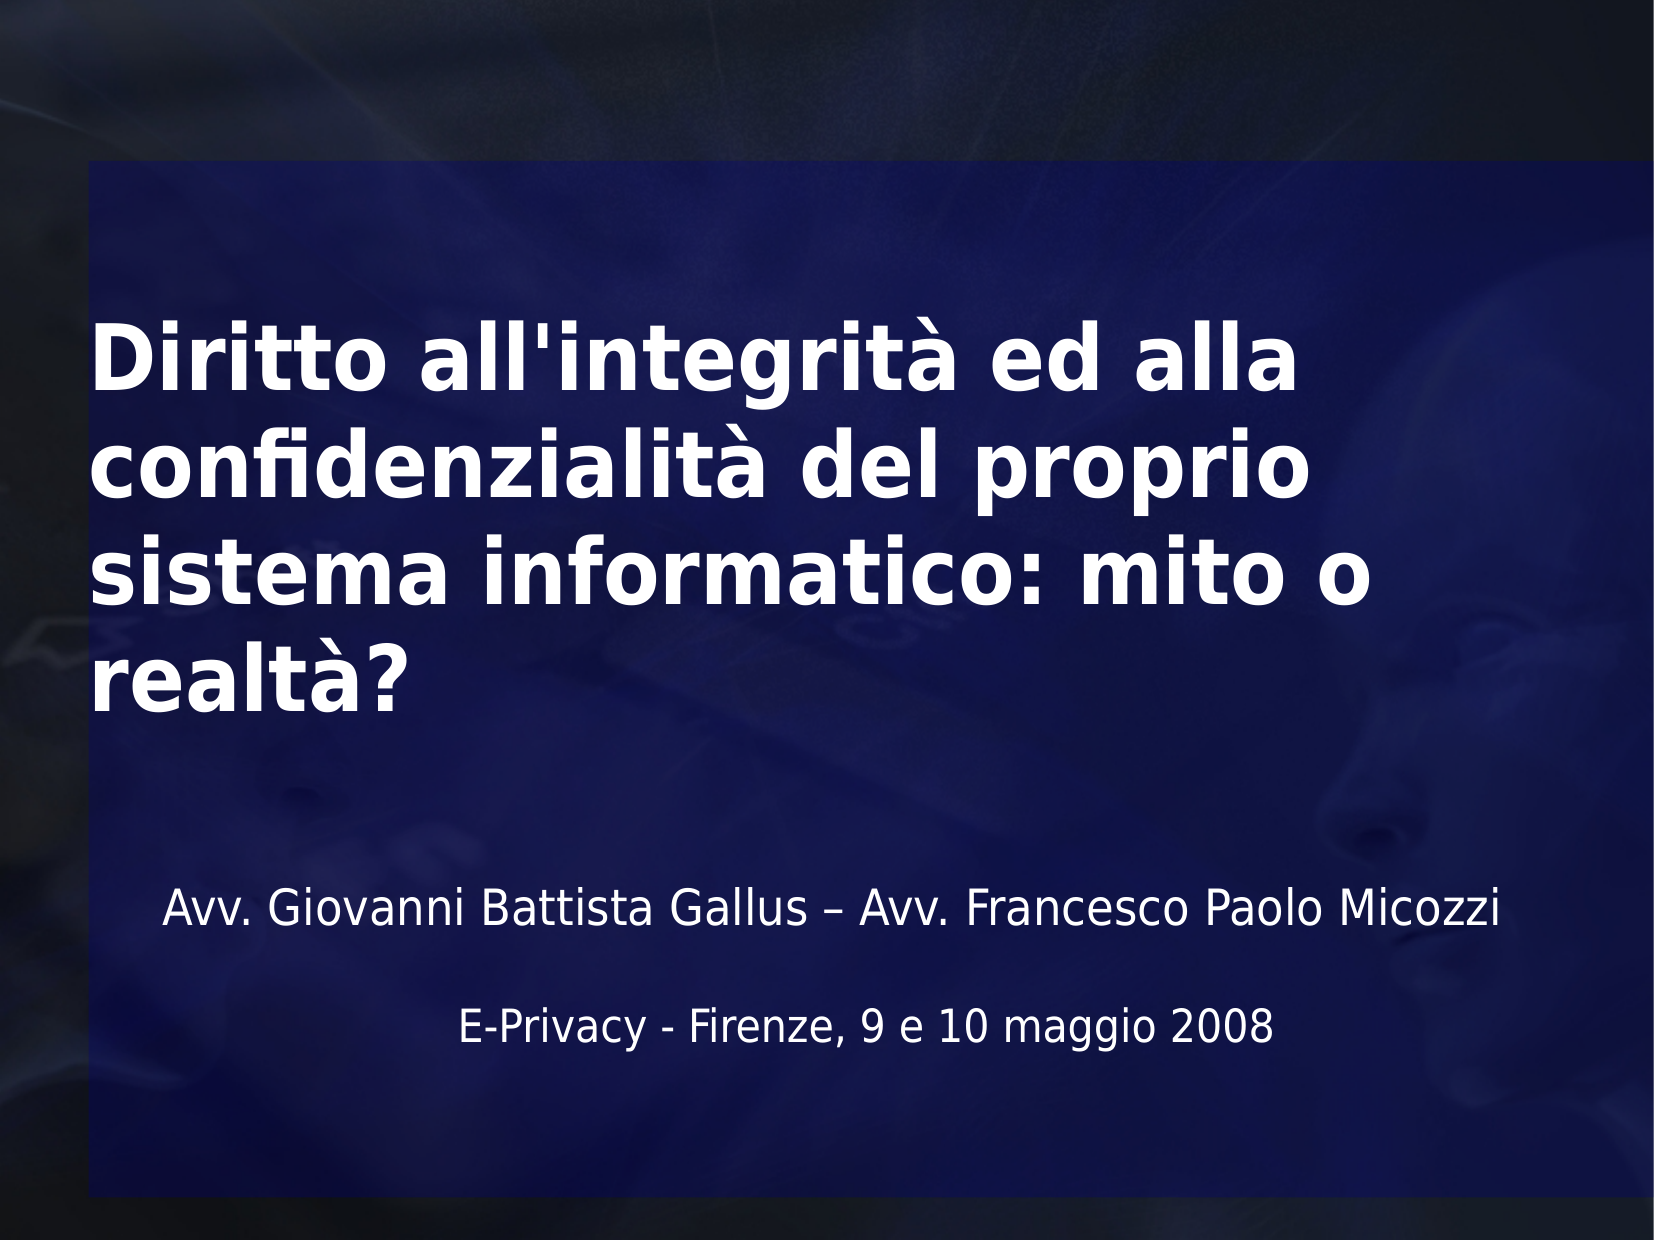

# Diritto all'integrità ed alla confidenzialità del proprio sistema informatico: mito o realtà? Avv. Giovanni Battista Gallus – Avv. Francesco Paolo Micozzi E-Privacy - Firenze, 9 e 10 maggio 2008